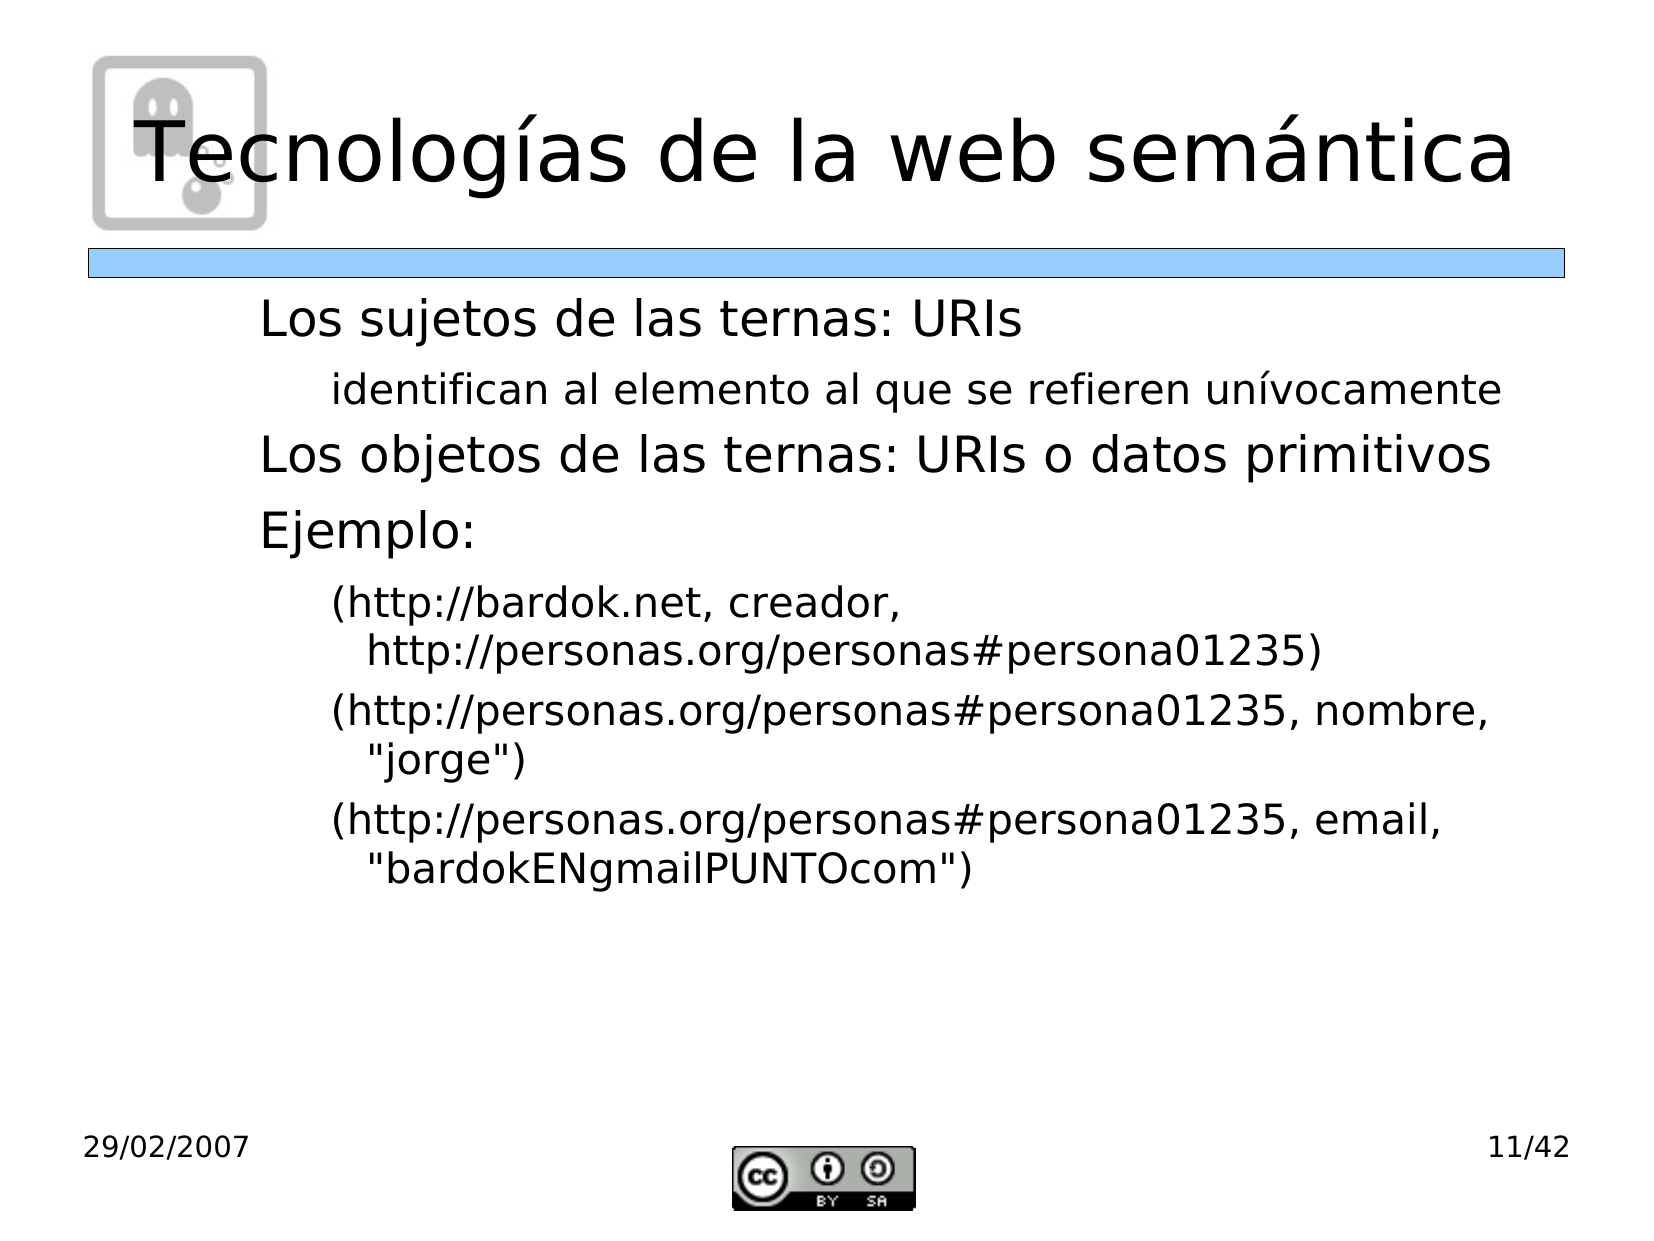

# Tecnologías de la web semántica
Los sujetos de las ternas: URIs
identifican al elemento al que se refieren unívocamente
Los objetos de las ternas: URIs o datos primitivos
Ejemplo:
(http://bardok.net, creador, http://personas.org/personas#persona01235)
(http://personas.org/personas#persona01235, nombre, "jorge")
(http://personas.org/personas#persona01235, email, "bardokENgmailPUNTOcom")